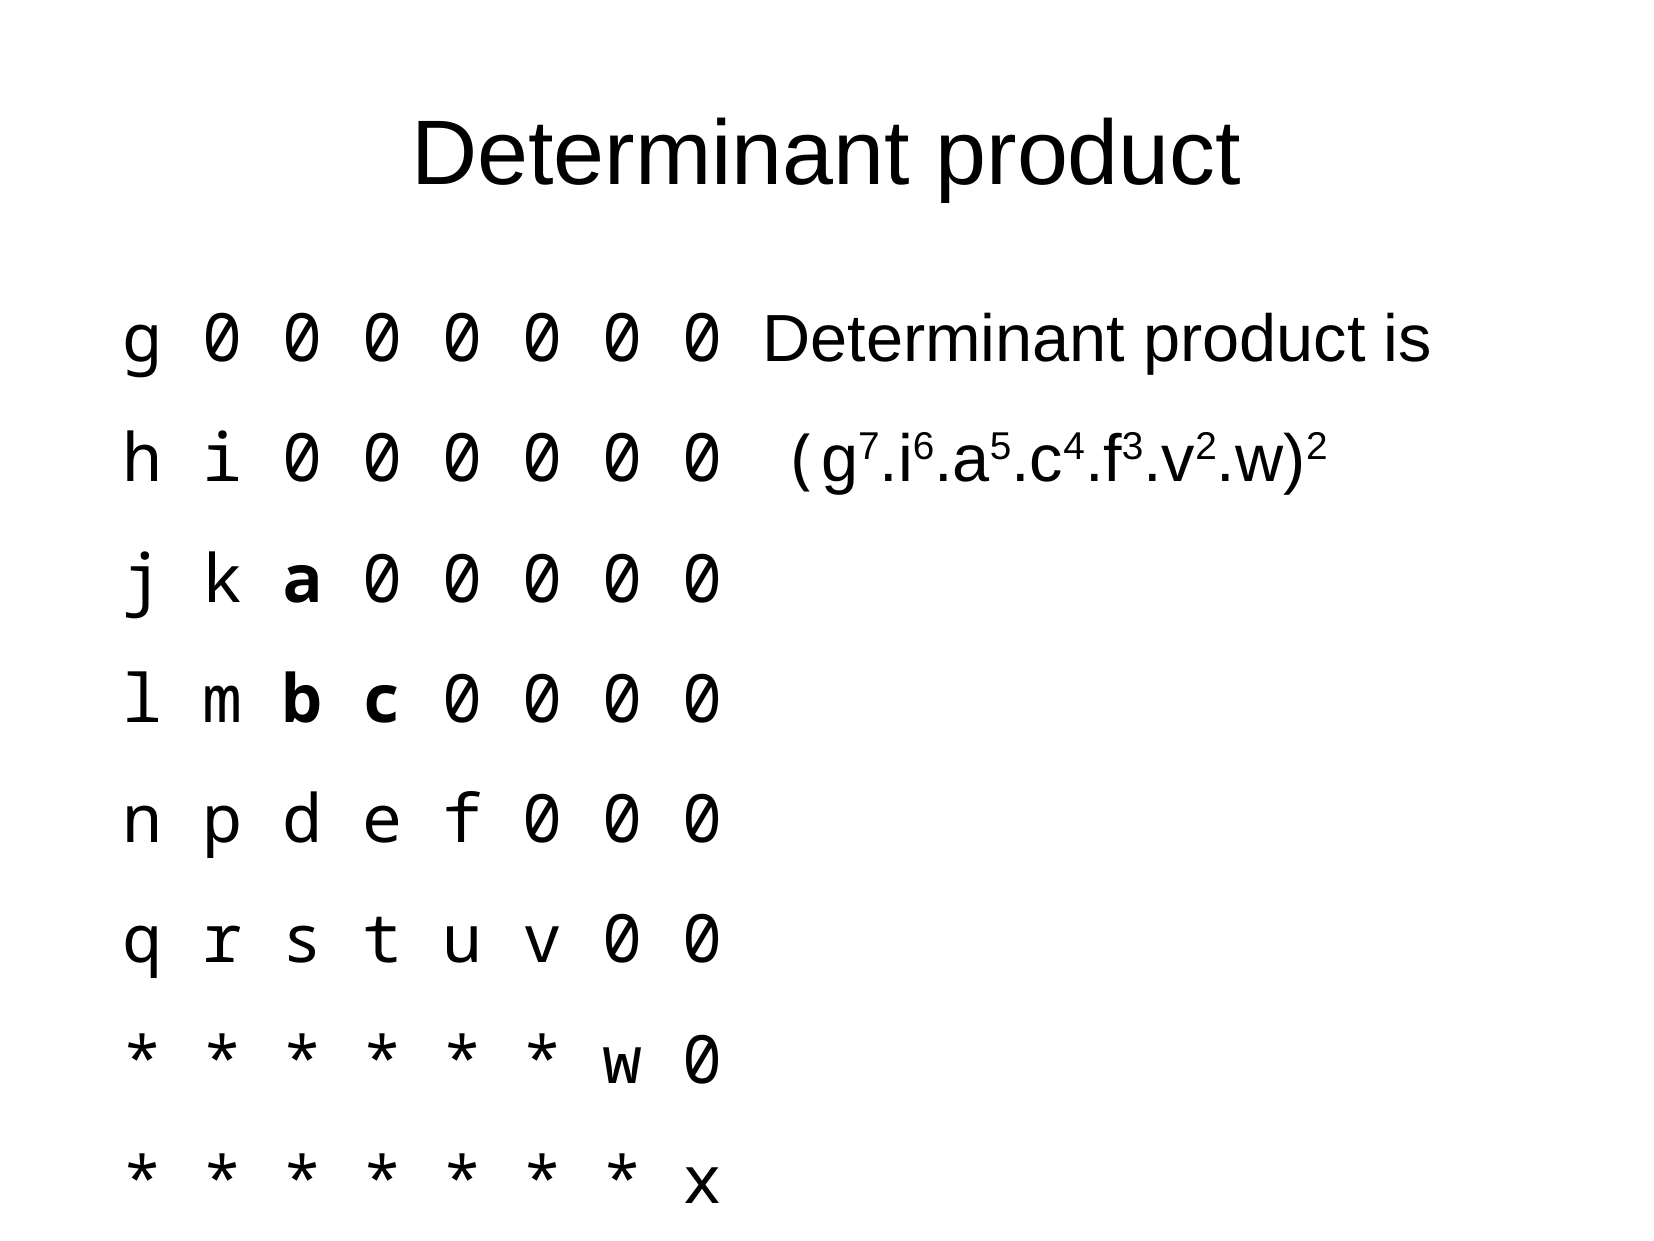

# Determinant product
 g 0 0 0 0 0 0 0 Determinant product is
 h i 0 0 0 0 0 0 (g7.i6.a5.c4.f3.v2.w)2
 j k a 0 0 0 0 0
 l m b c 0 0 0 0
 n p d e f 0 0 0
 q r s t u v 0 0
 * * * * * * w 0
 * * * * * * * x